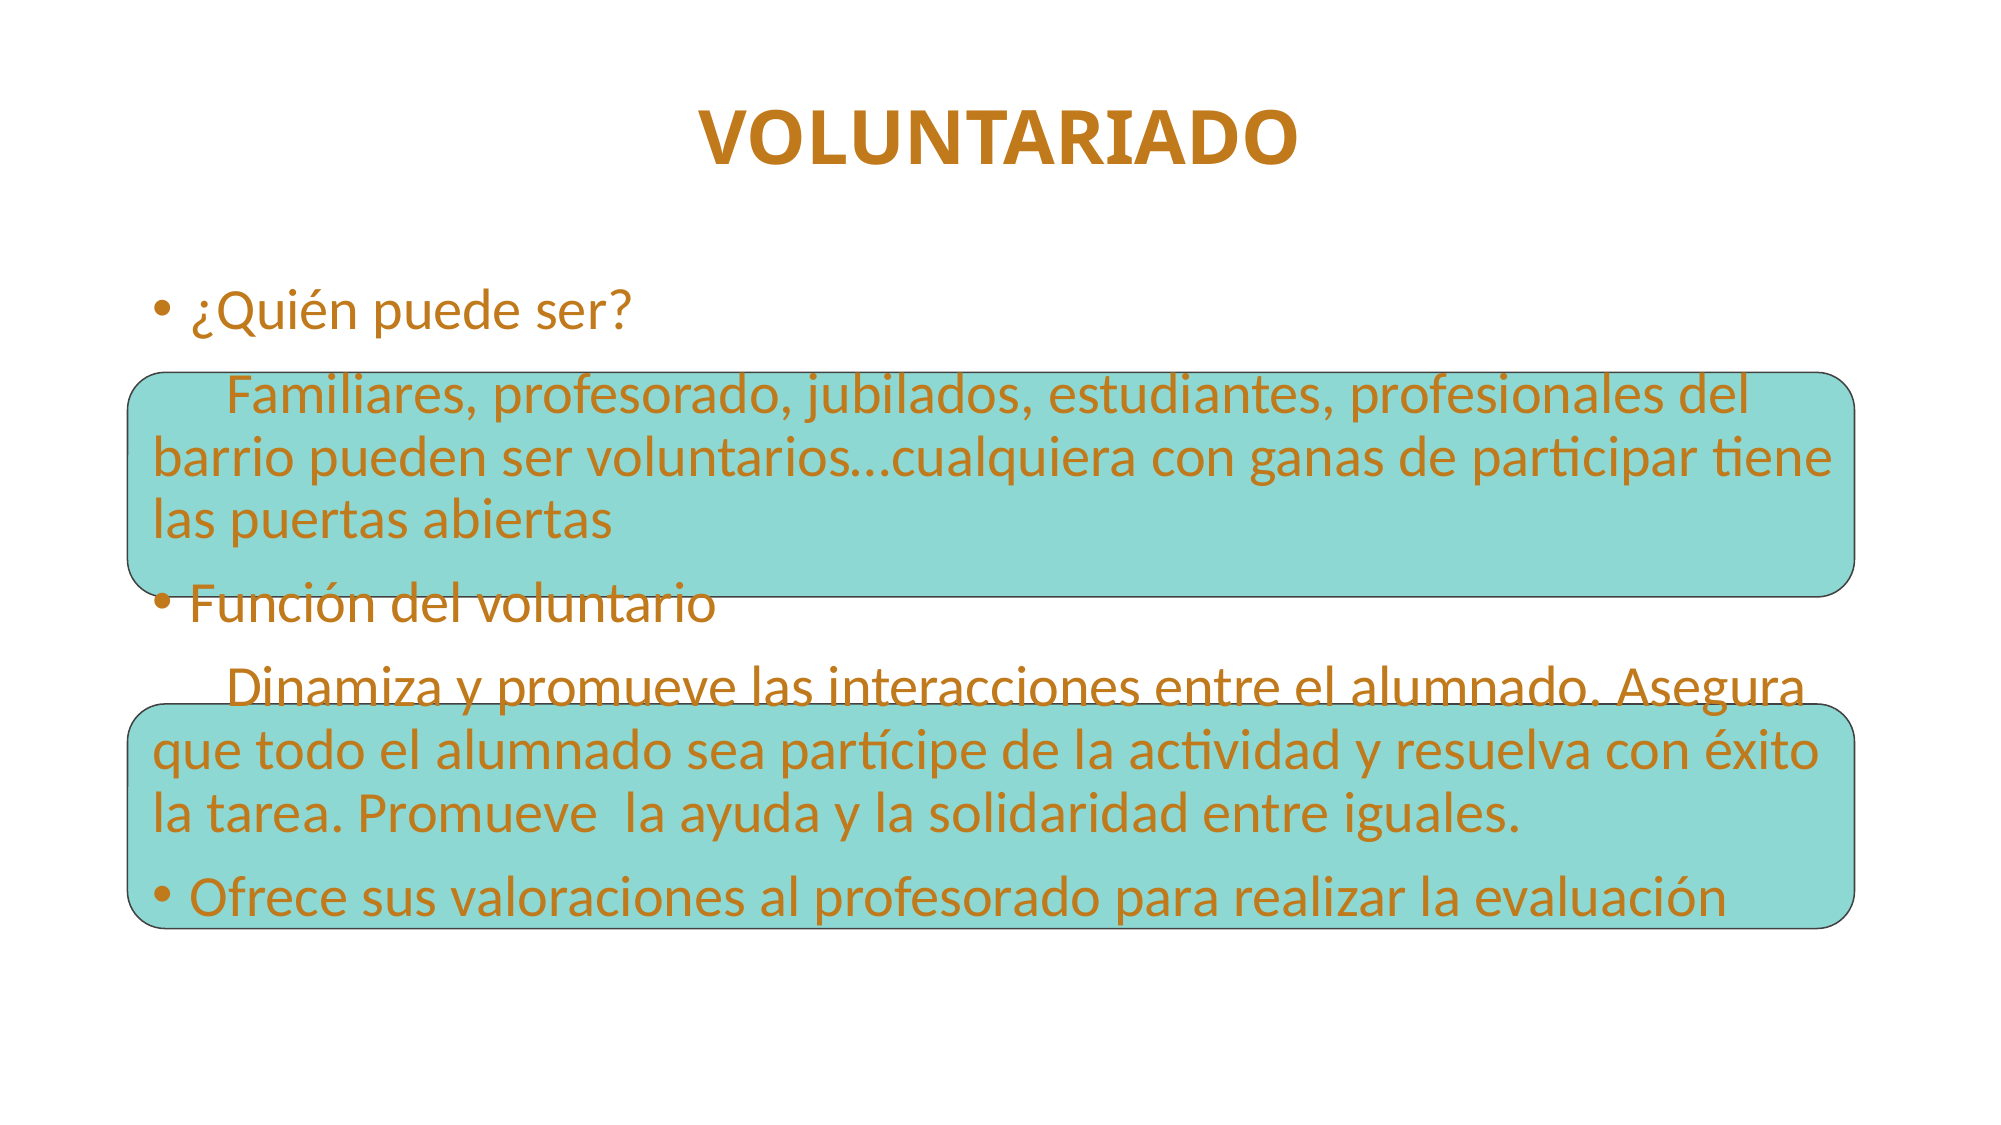

# VOLUNTARIADO
¿Quién puede ser?
	Familiares, profesorado, jubilados, estudiantes, profesionales del barrio pueden ser voluntarios…cualquiera con ganas de participar tiene las puertas abiertas
Función del voluntario
	Dinamiza y promueve las interacciones entre el alumnado. Asegura que todo el alumnado sea partícipe de la actividad y resuelva con éxito la tarea. Promueve la ayuda y la solidaridad entre iguales.
Ofrece sus valoraciones al profesorado para realizar la evaluación